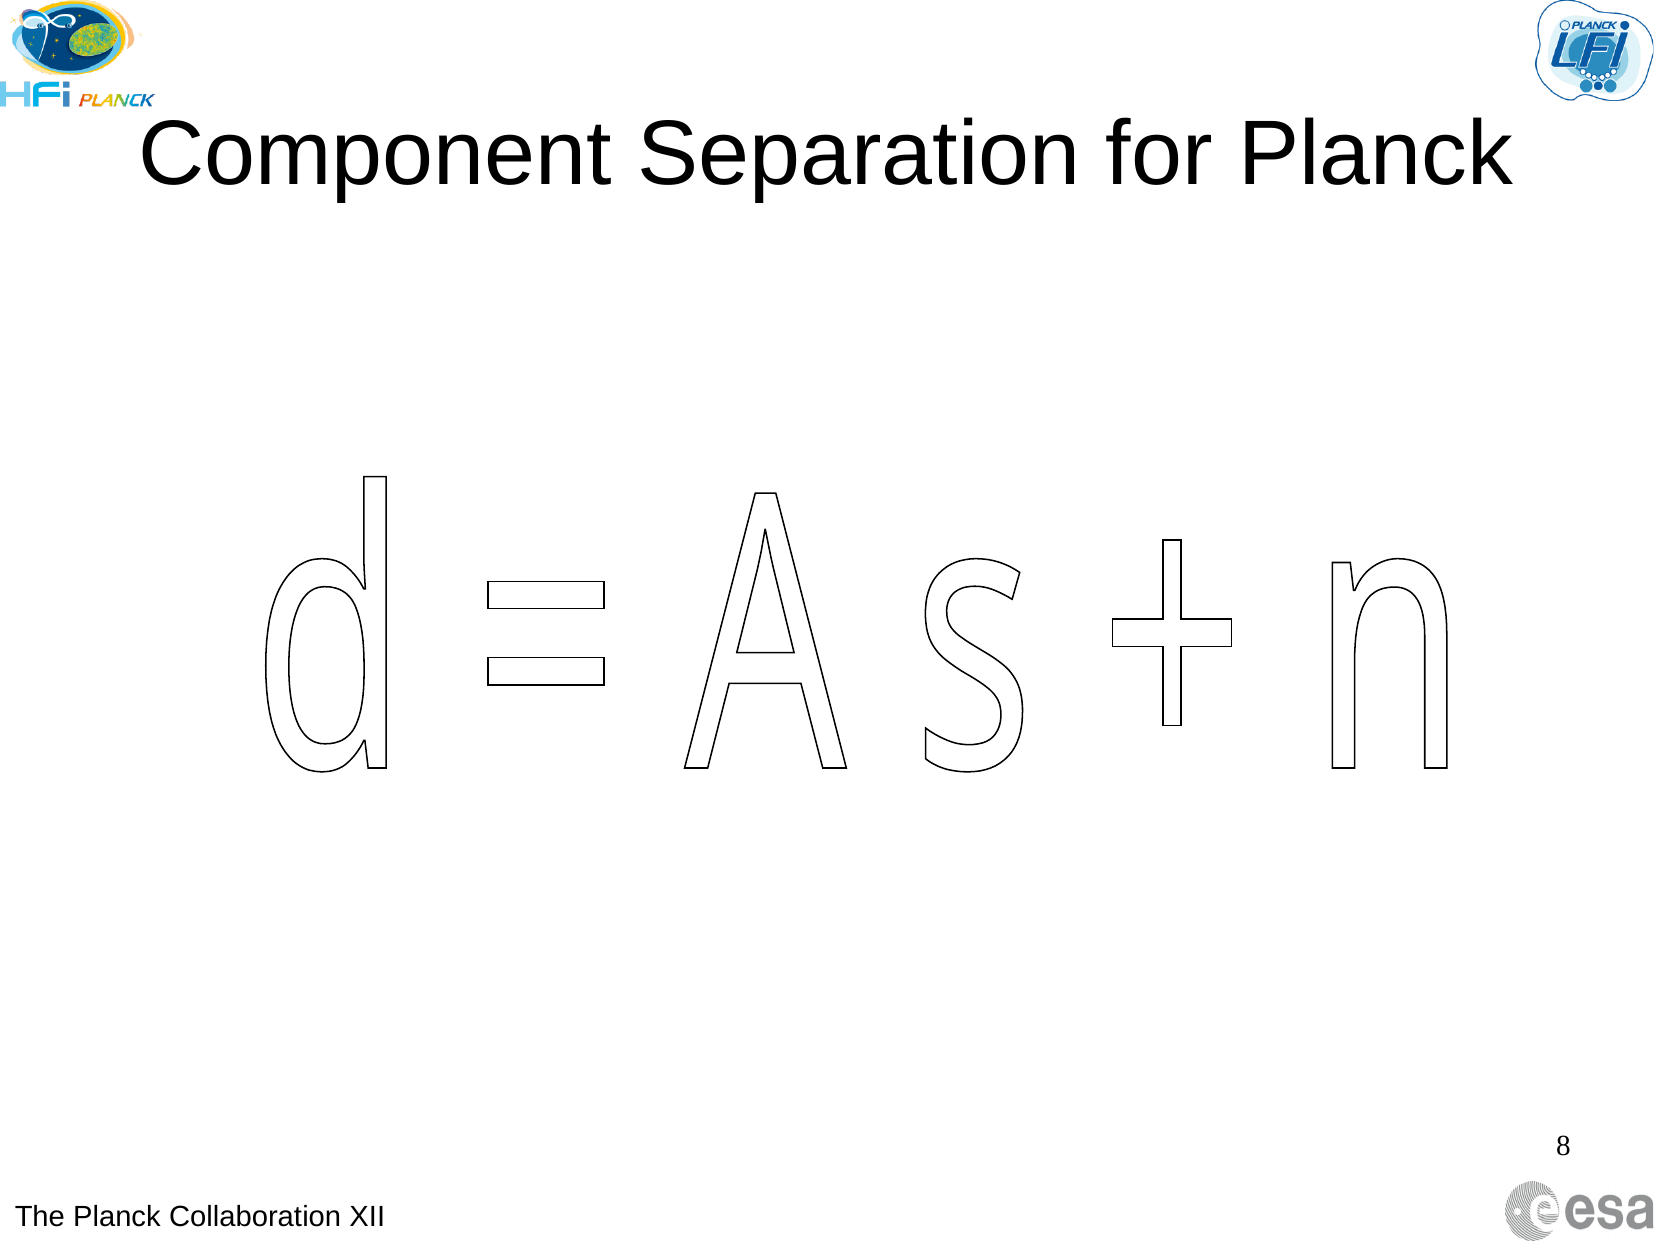

# Component Separation for Planck
d = A s + n
8
The Planck Collaboration XII